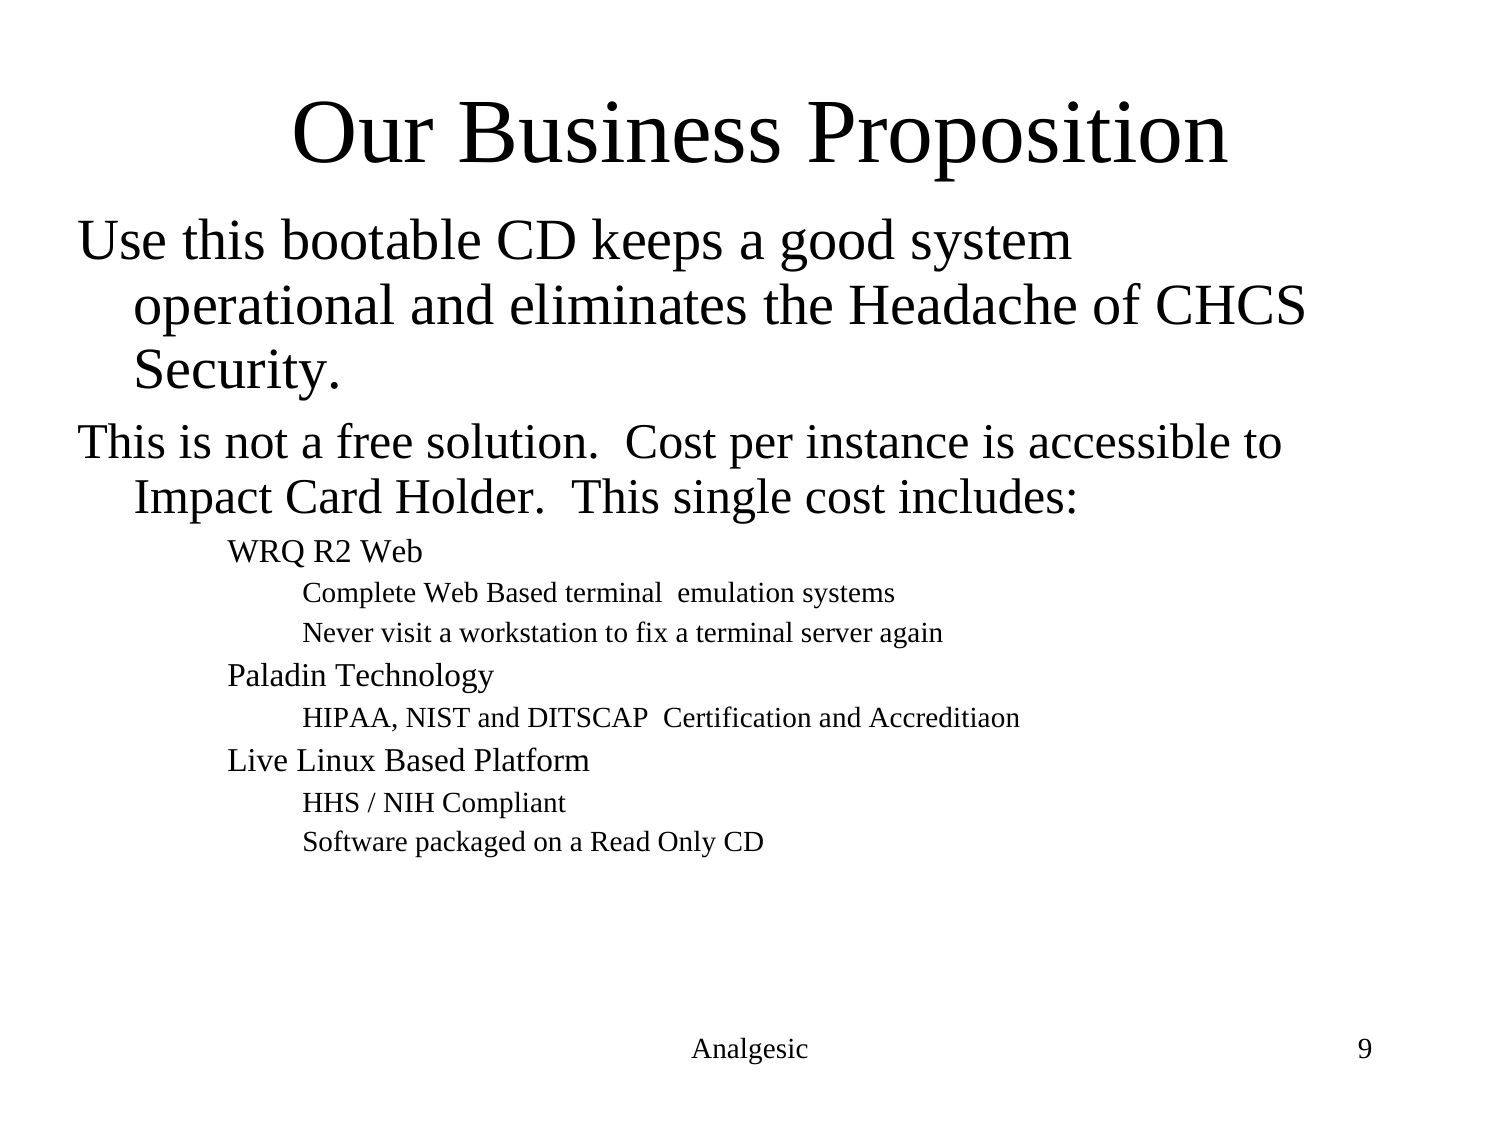

# Our Business Proposition
Use this bootable CD keeps a good system operational and eliminates the Headache of CHCS Security.
This is not a free solution. Cost per instance is accessible to Impact Card Holder. This single cost includes:
WRQ R2 Web
Complete Web Based terminal emulation systems
Never visit a workstation to fix a terminal server again
Paladin Technology
HIPAA, NIST and DITSCAP Certification and Accreditiaon
Live Linux Based Platform
HHS / NIH Compliant
Software packaged on a Read Only CD
Analgesic
9